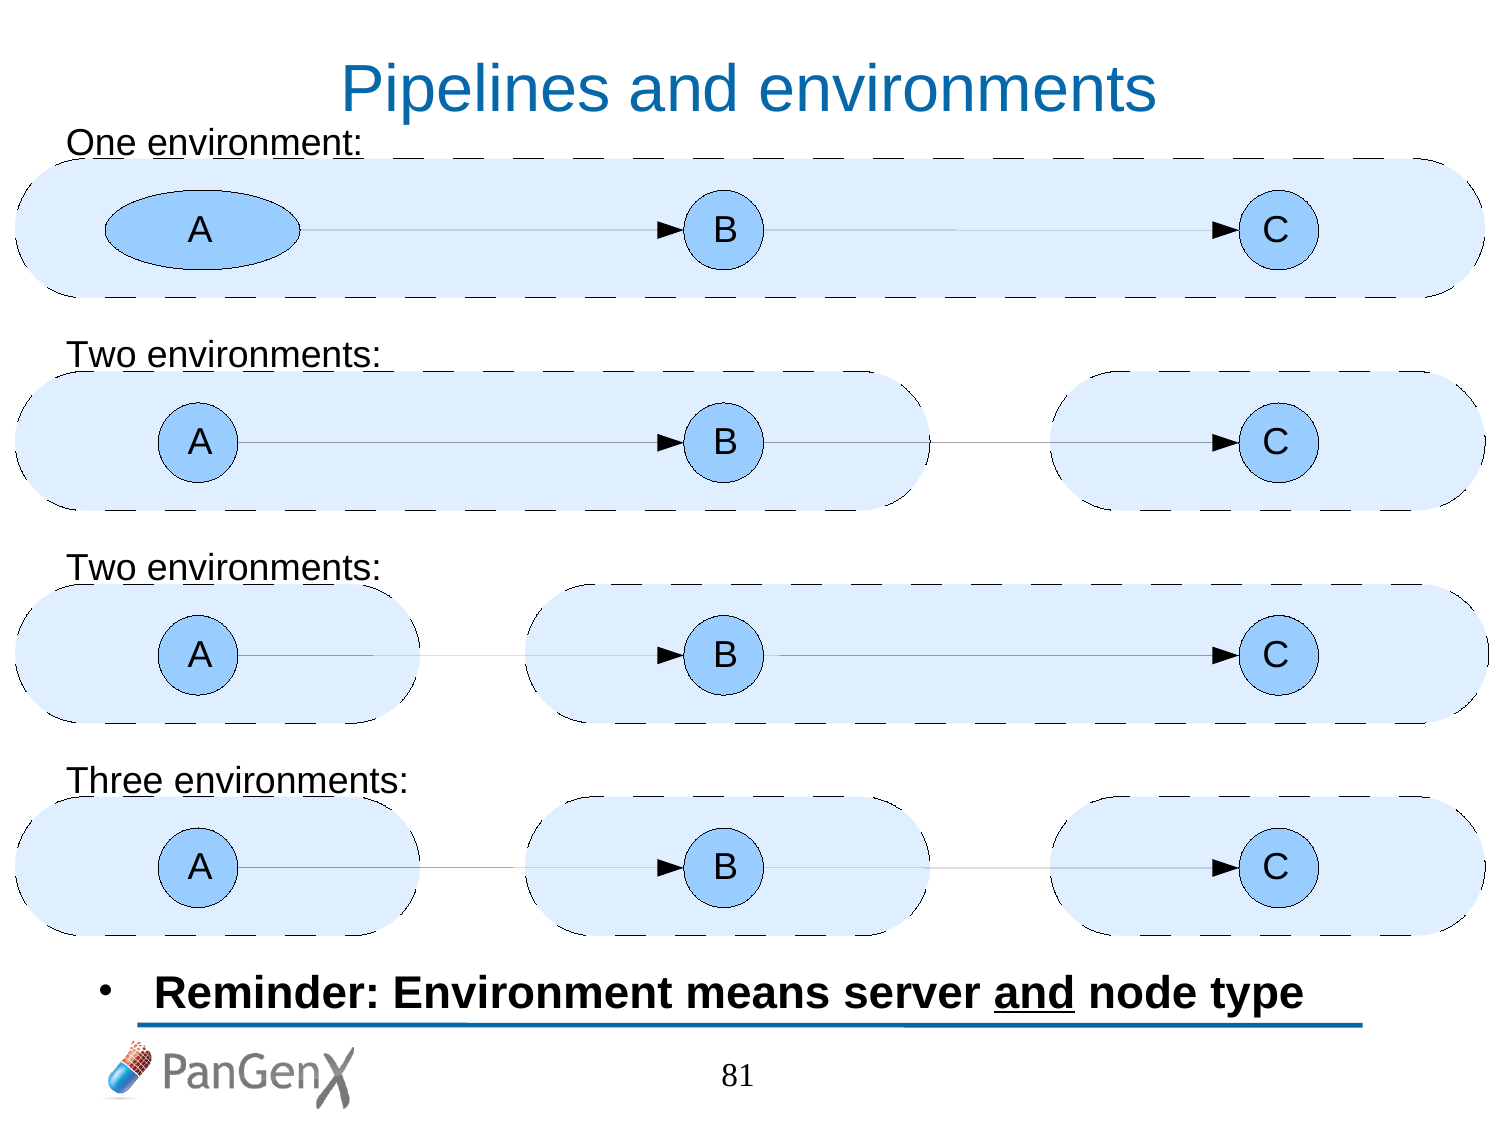

# Pipelines and environments
One environment:
A
B
C
Two environments:
A
B
C
Two environments:
A
B
C
Three environments:
A
B
C
Reminder: Environment means server and node type
81